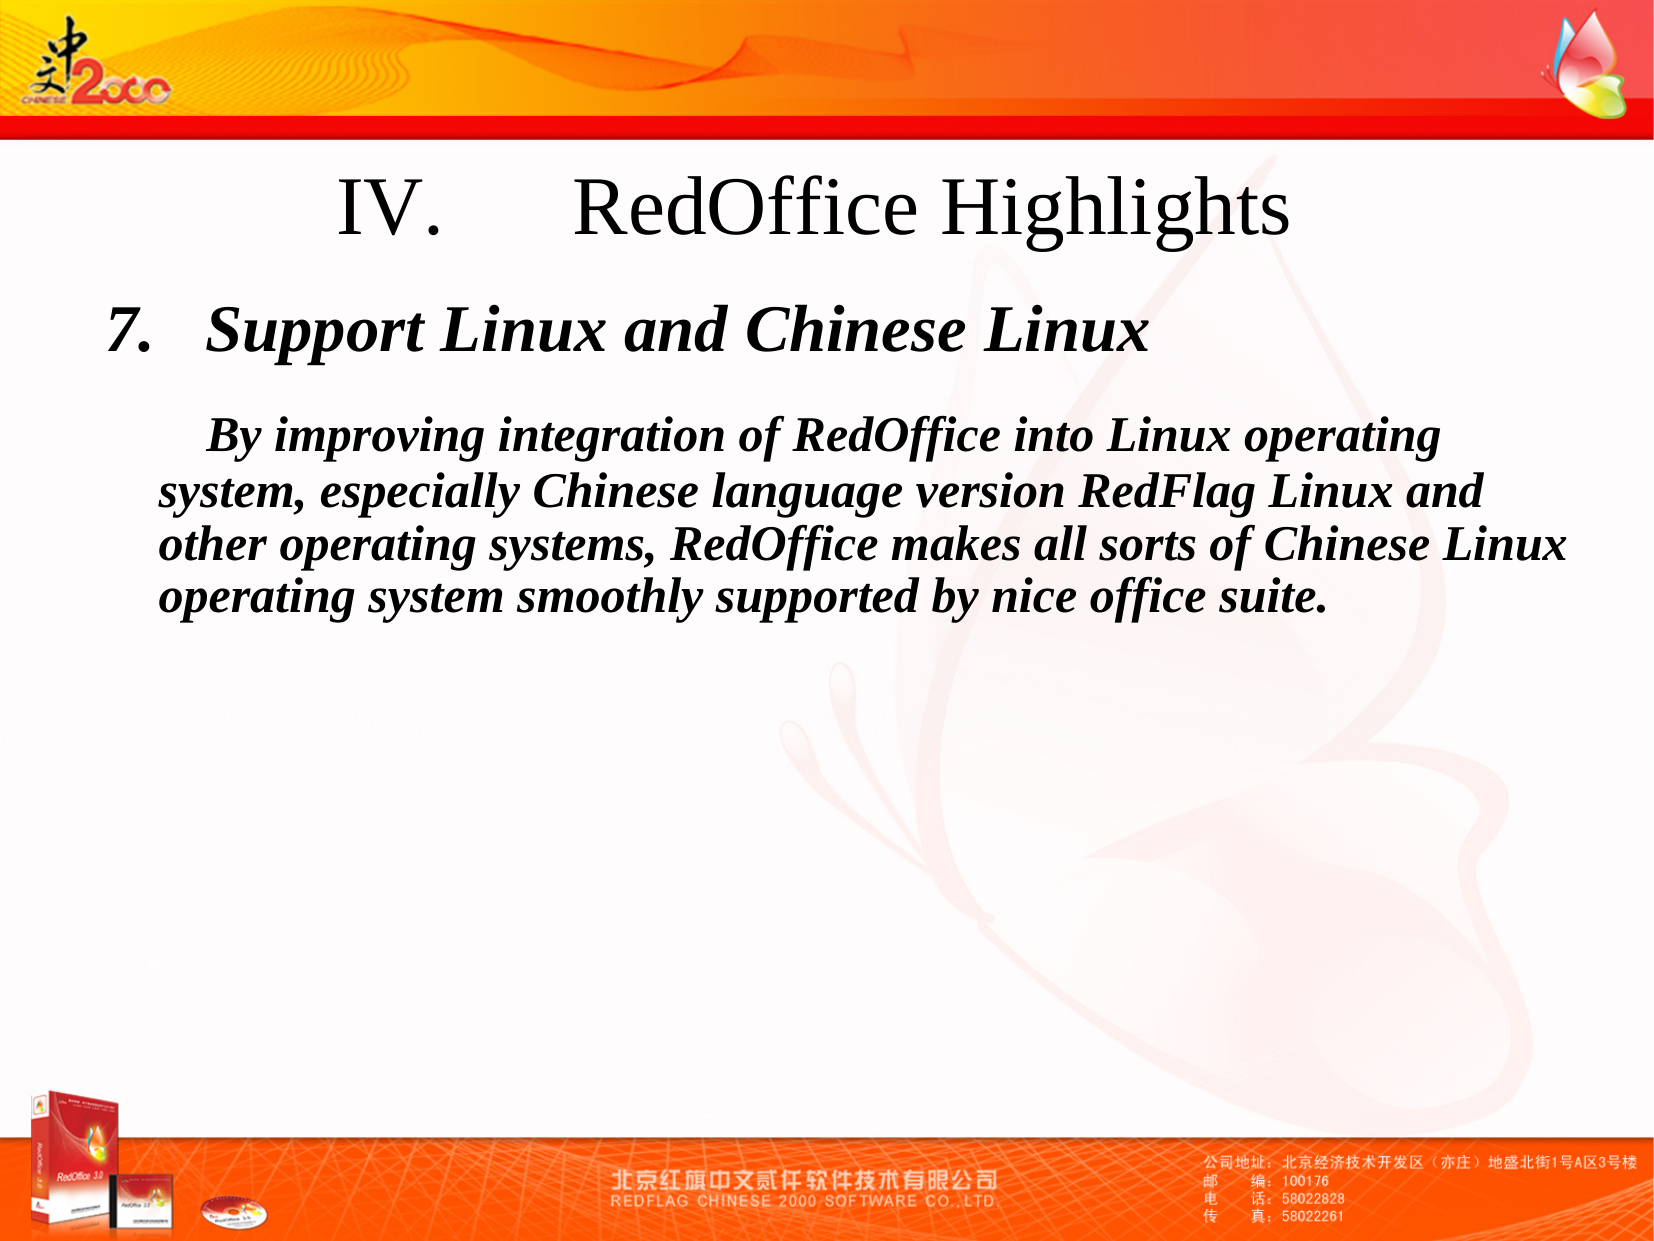

# IV.		RedOffice Highlights
7.		Support Linux and Chinese Linux
 By improving integration of RedOffice into Linux operating system, especially Chinese language version RedFlag Linux and other operating systems, RedOffice makes all sorts of Chinese Linux operating system smoothly supported by nice office suite.